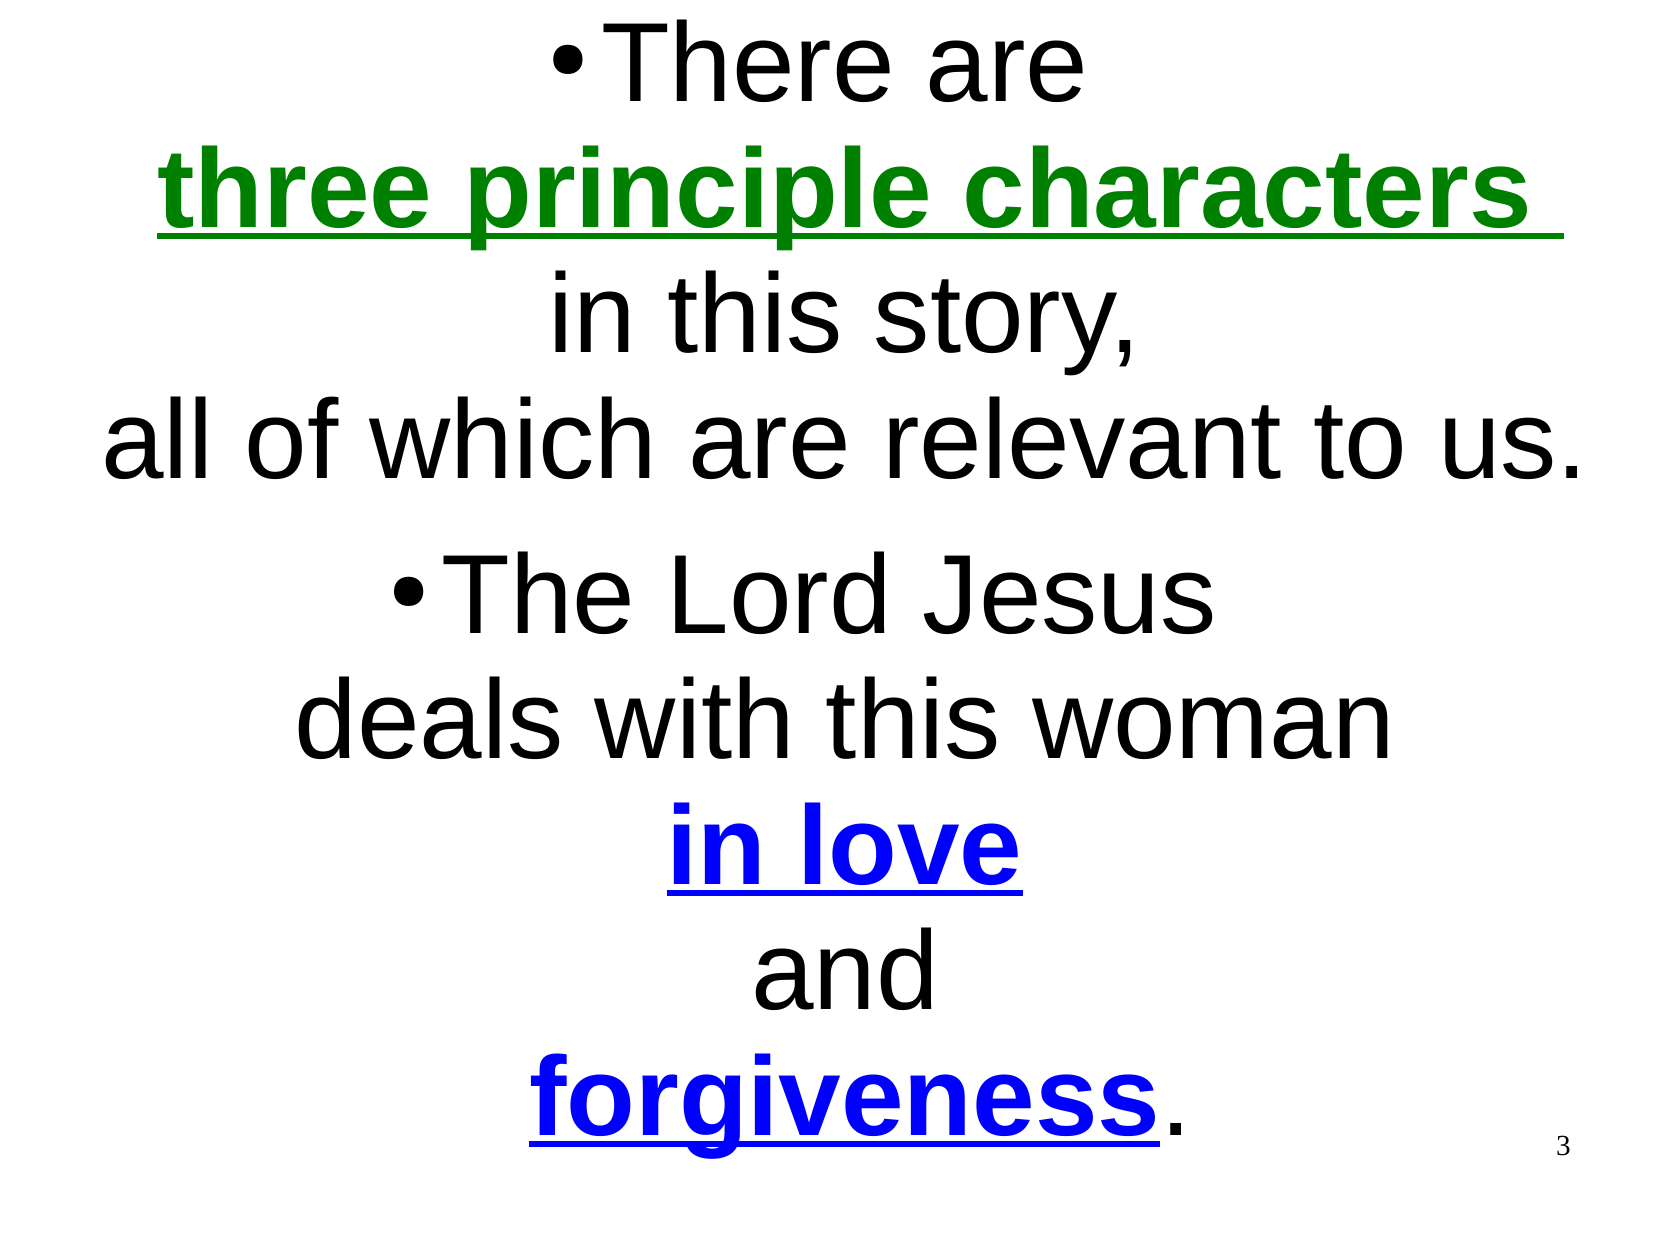

# There are three principle characters in this story, all of which are relevant to us.
The Lord Jesus
deals with this woman
in love
and
forgiveness.
3